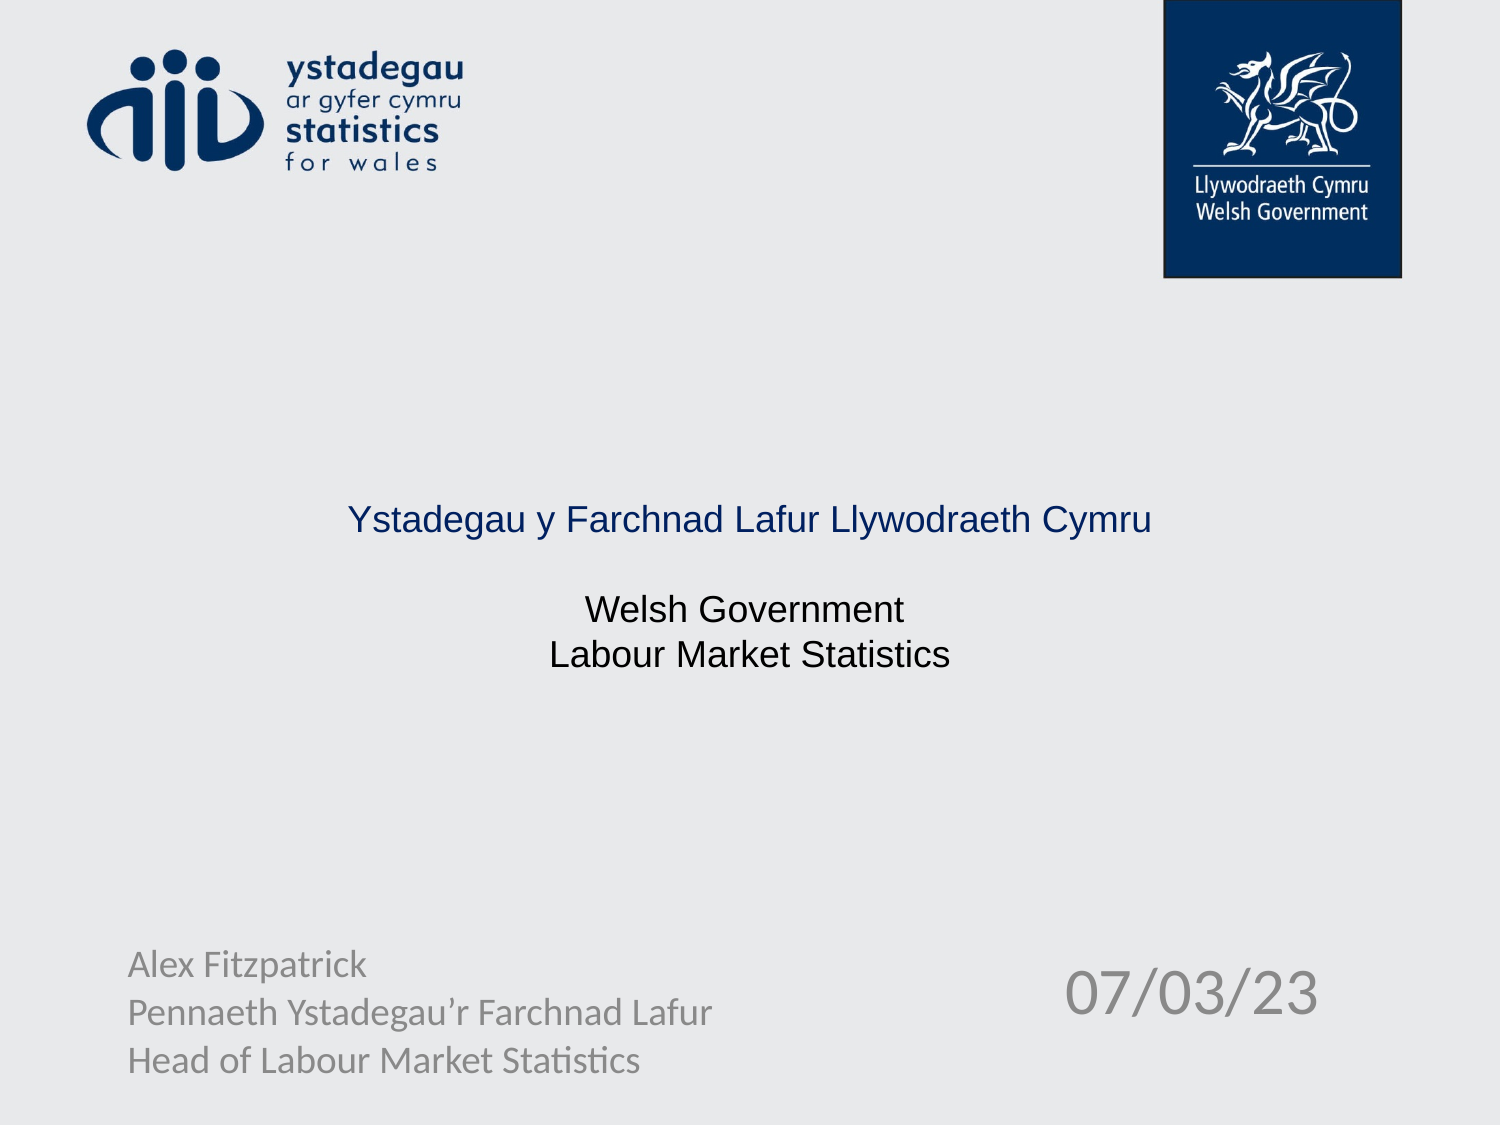

Ystadegau y Farchnad Lafur Llywodraeth Cymru
Welsh Government
Labour Market Statistics
Alex Fitzpatrick
Pennaeth Ystadegau’r Farchnad Lafur
Head of Labour Market Statistics
# 07/03/23